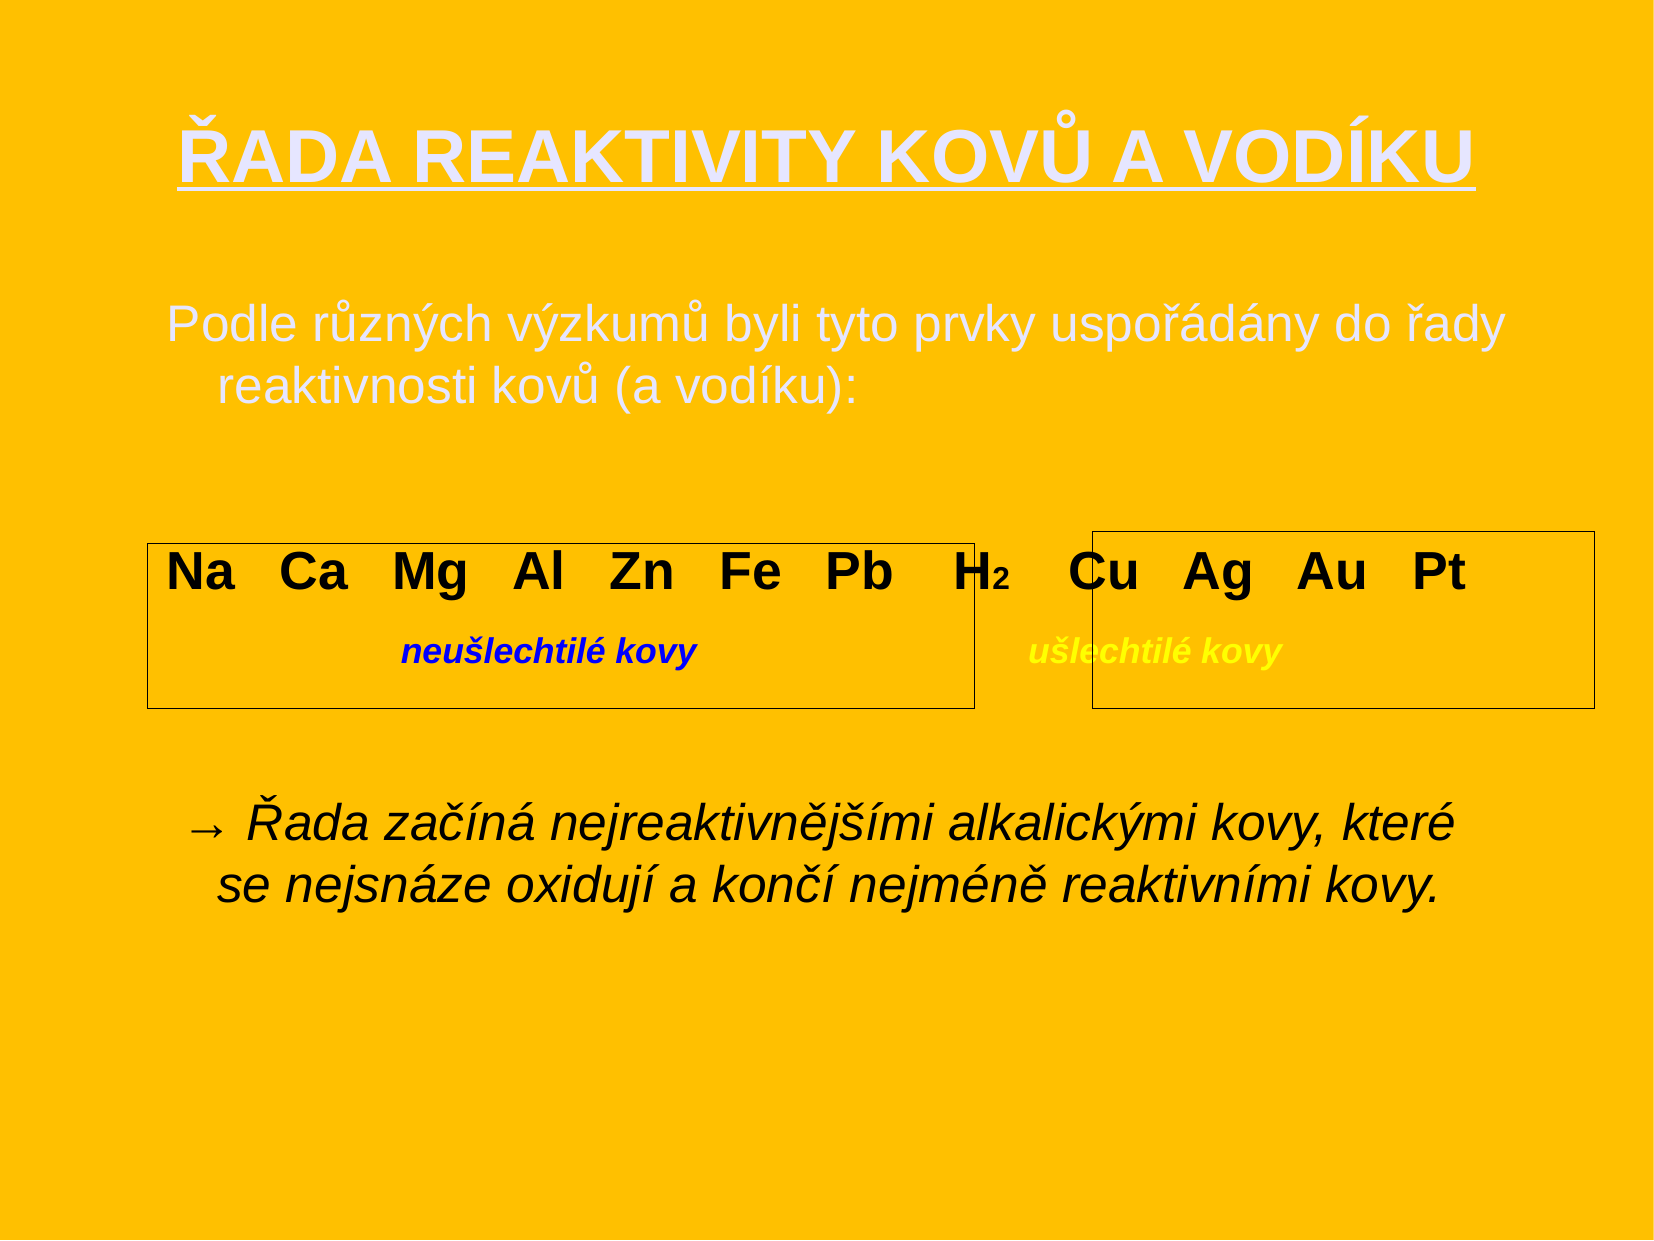

# ŘADA REAKTIVITY KOVŮ A VODÍKU
Podle různých výzkumů byli tyto prvky uspořádány do řady reaktivnosti kovů (a vodíku):
Na Ca Mg Al Zn Fe Pb H2 Cu Ag Au Pt
 neušlechtilé kovy			 ušlechtilé kovy
 → Řada začíná nejreaktivnějšími alkalickými kovy, které se nejsnáze oxidují a končí nejméně reaktivními kovy.